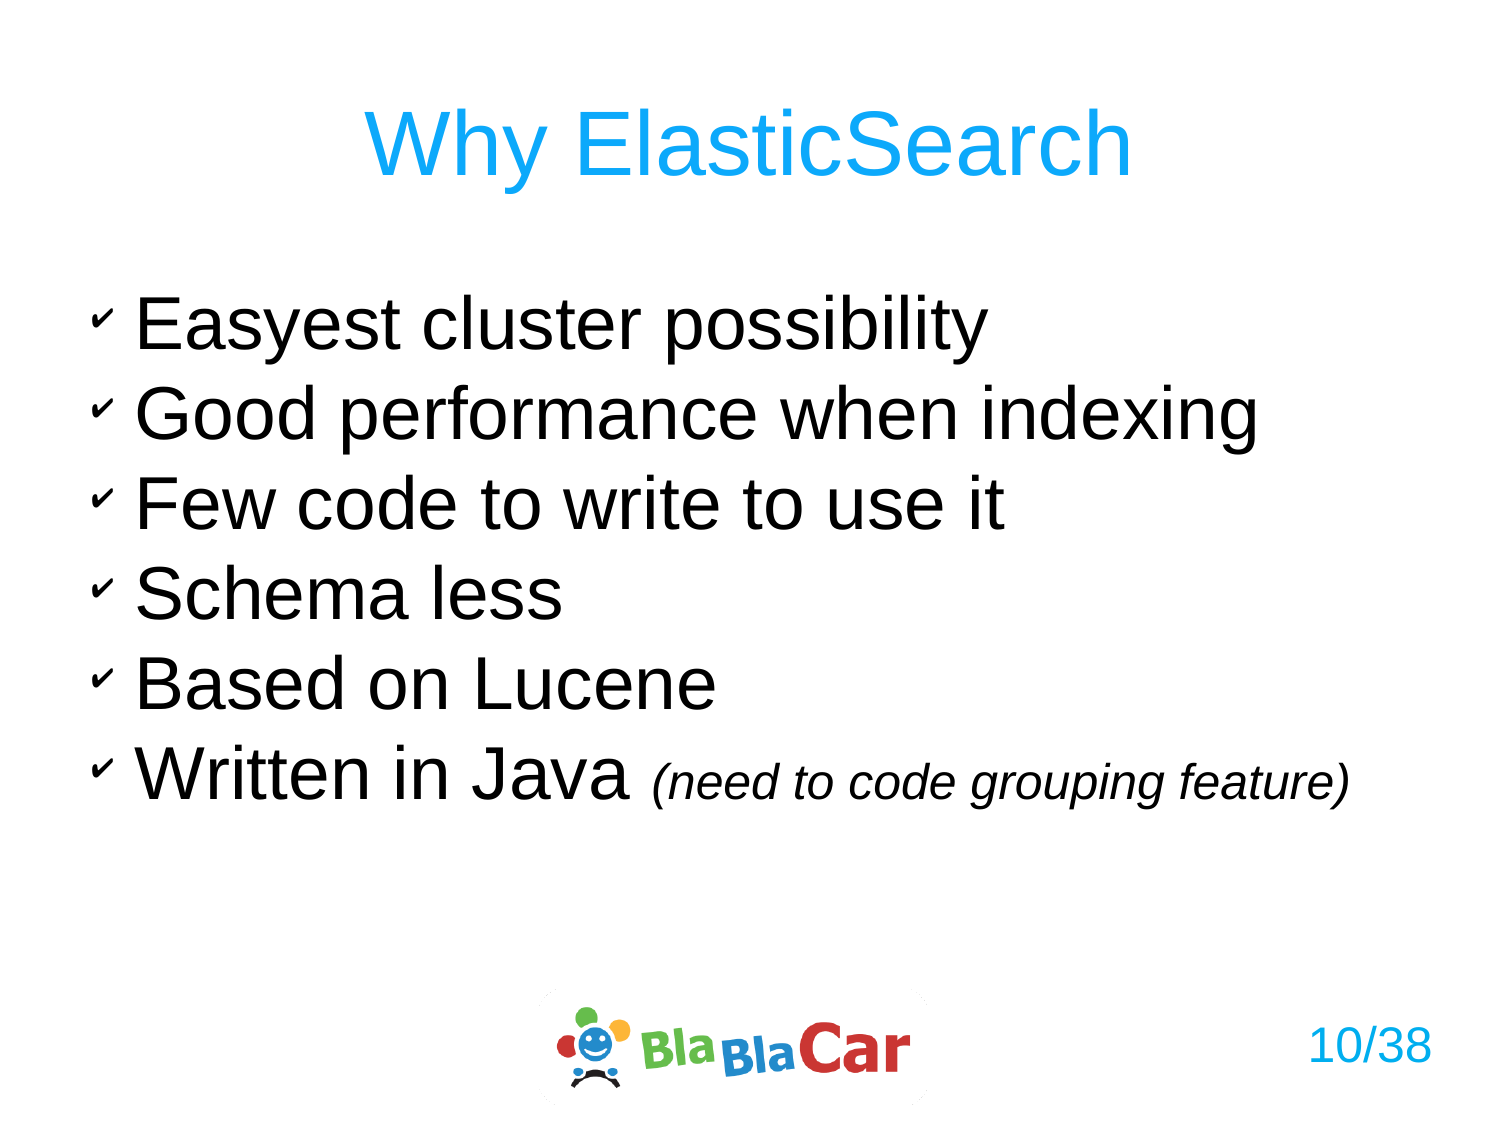

# Why ElasticSearch
 Easyest cluster possibility
 Good performance when indexing
 Few code to write to use it
 Schema less
 Based on Lucene
 Written in Java (need to code grouping feature)